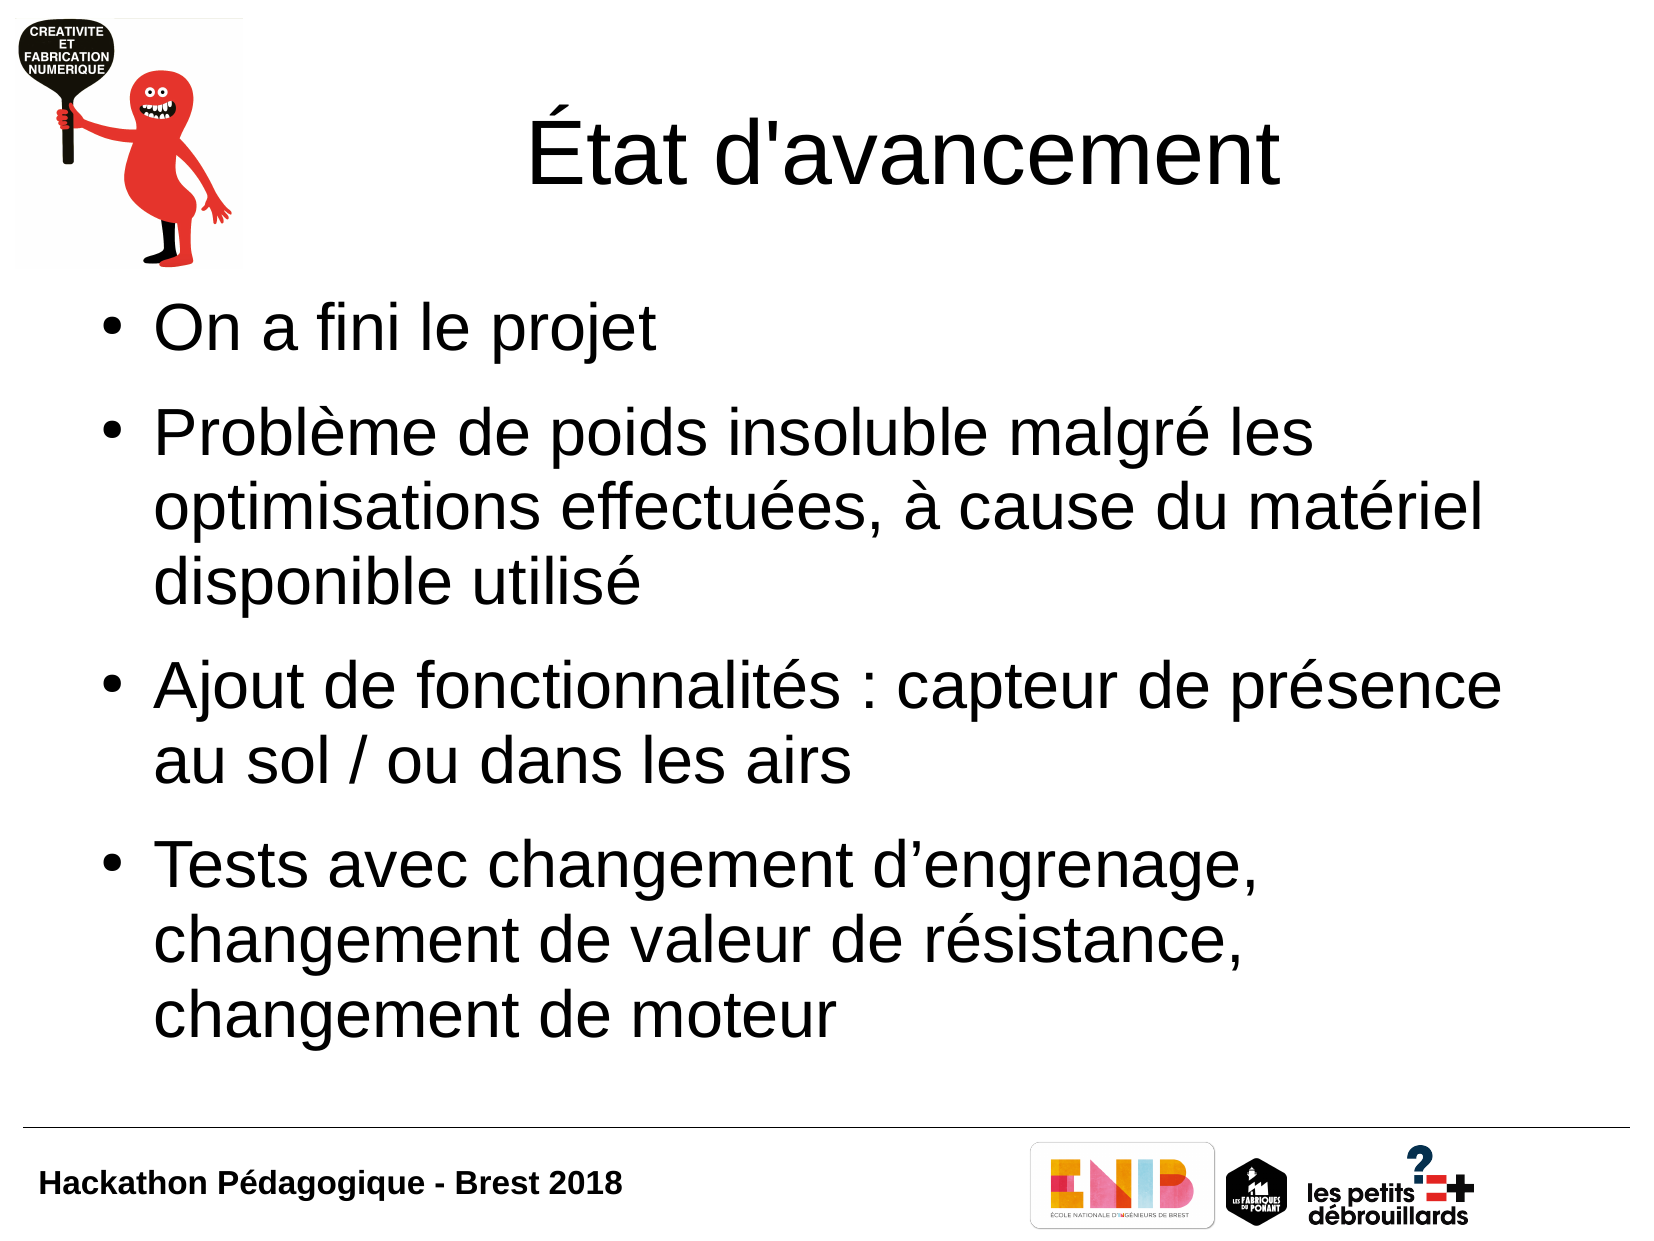

# État d'avancement
On a fini le projet
Problème de poids insoluble malgré les optimisations effectuées, à cause du matériel disponible utilisé
Ajout de fonctionnalités : capteur de présence au sol / ou dans les airs
Tests avec changement d’engrenage, changement de valeur de résistance, changement de moteur
Hackathon Pédagogique - Brest 2018